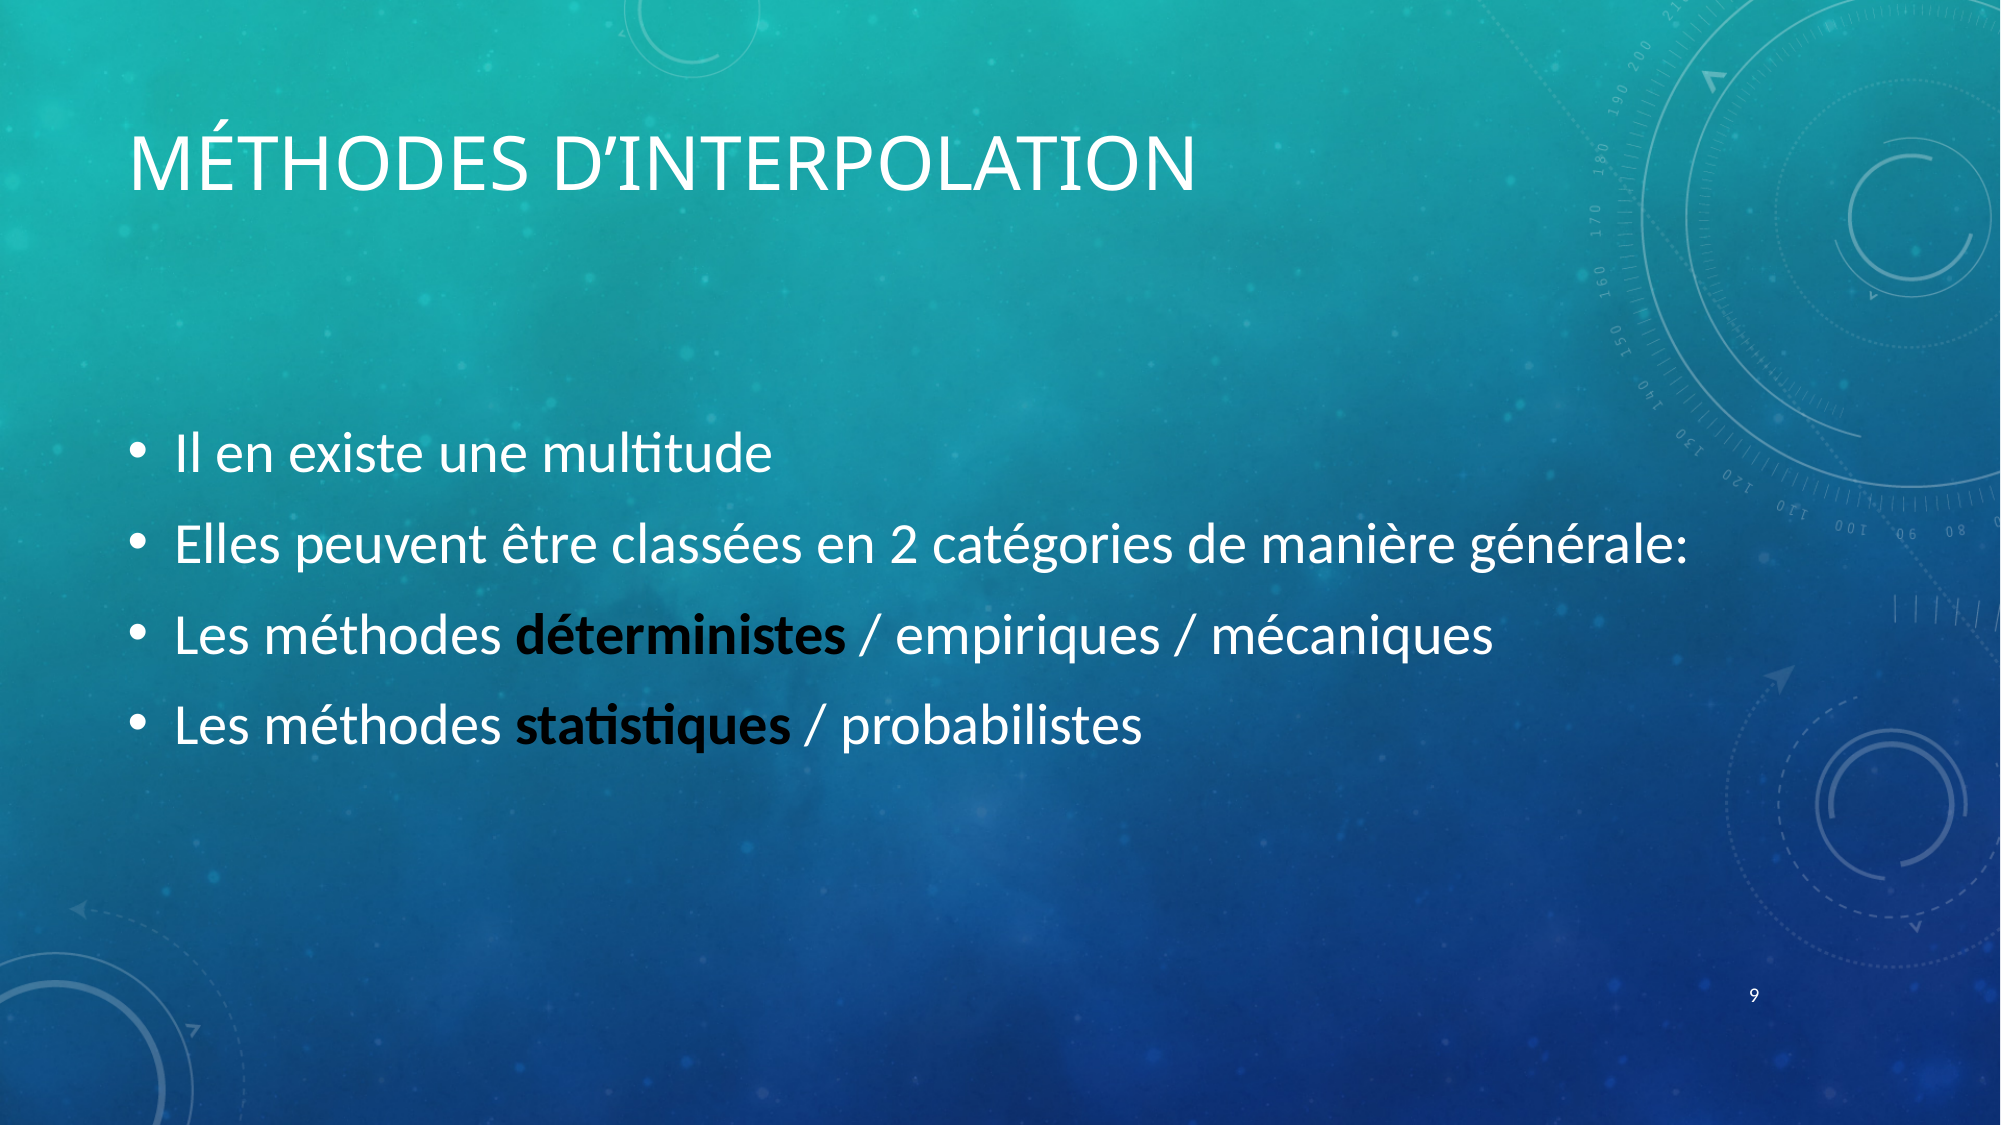

# Méthodes d’interpolation
Il en existe une multitude
Elles peuvent être classées en 2 catégories de manière générale:
Les méthodes déterministes / empiriques / mécaniques
Les méthodes statistiques / probabilistes